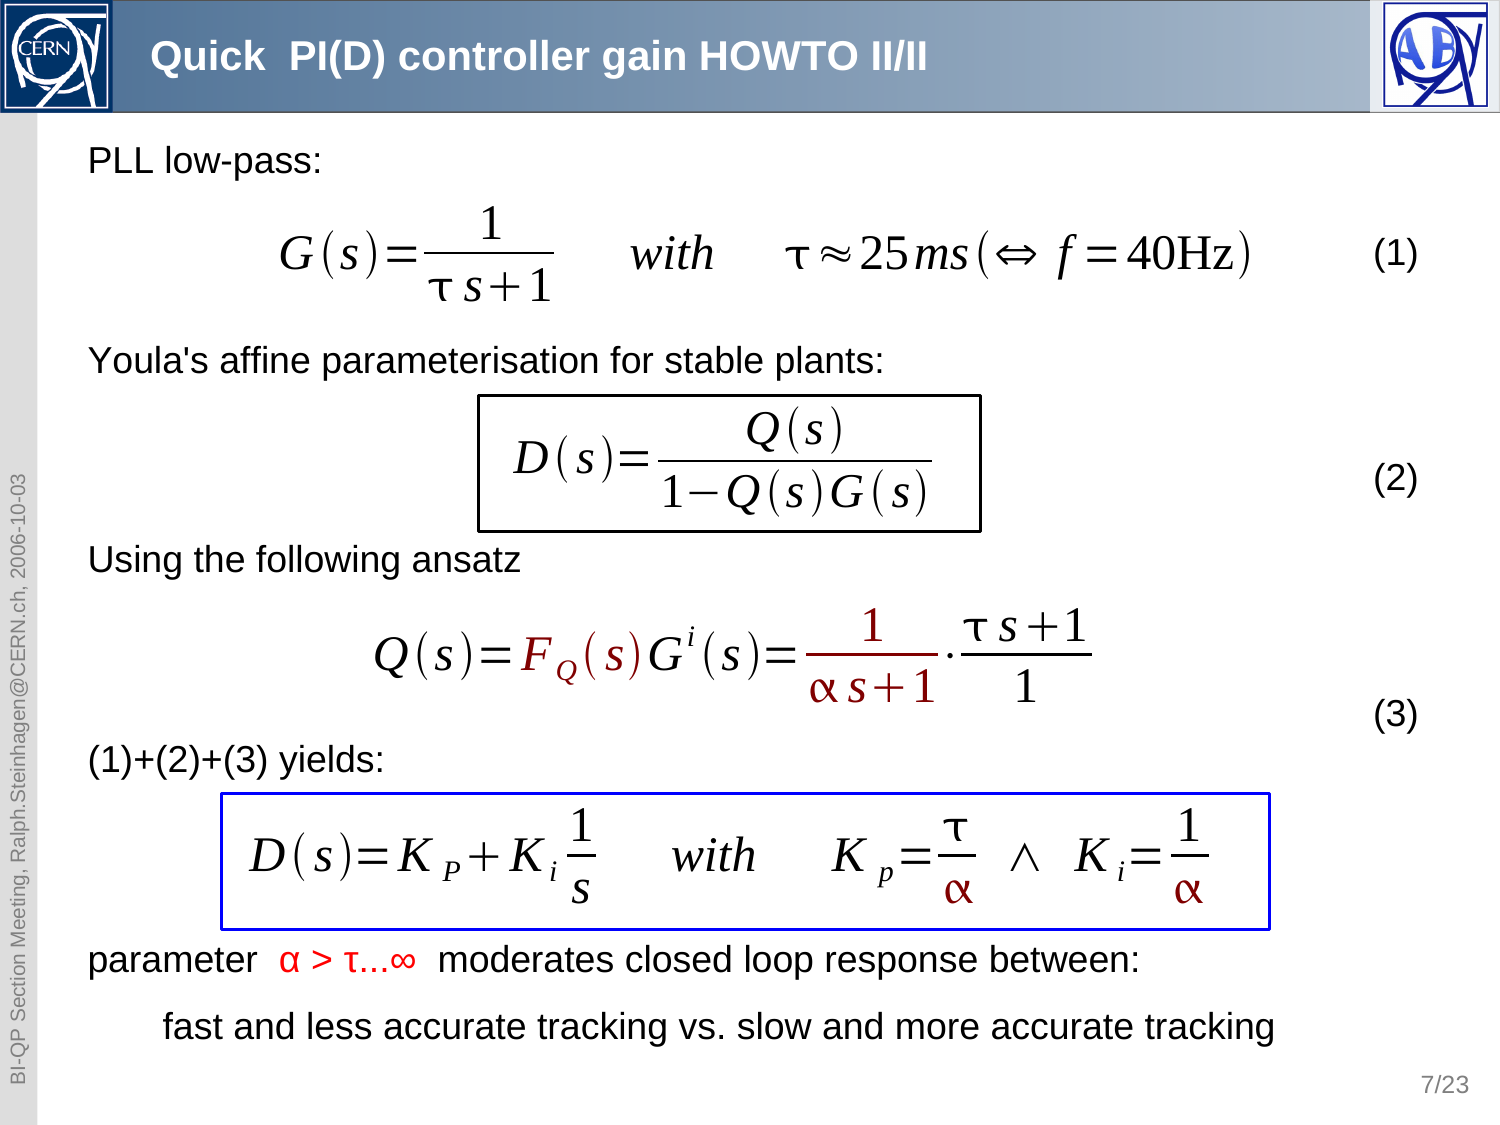

# Quick PI(D) controller gain HOWTO II/II
PLL low-pass:
Youla's affine parameterisation for stable plants:
Using the following ansatz
(1)+(2)+(3) yields:
parameter α > τ...∞ moderates closed loop response between:
fast and less accurate tracking vs. slow and more accurate tracking
(1)
(2)
(3)